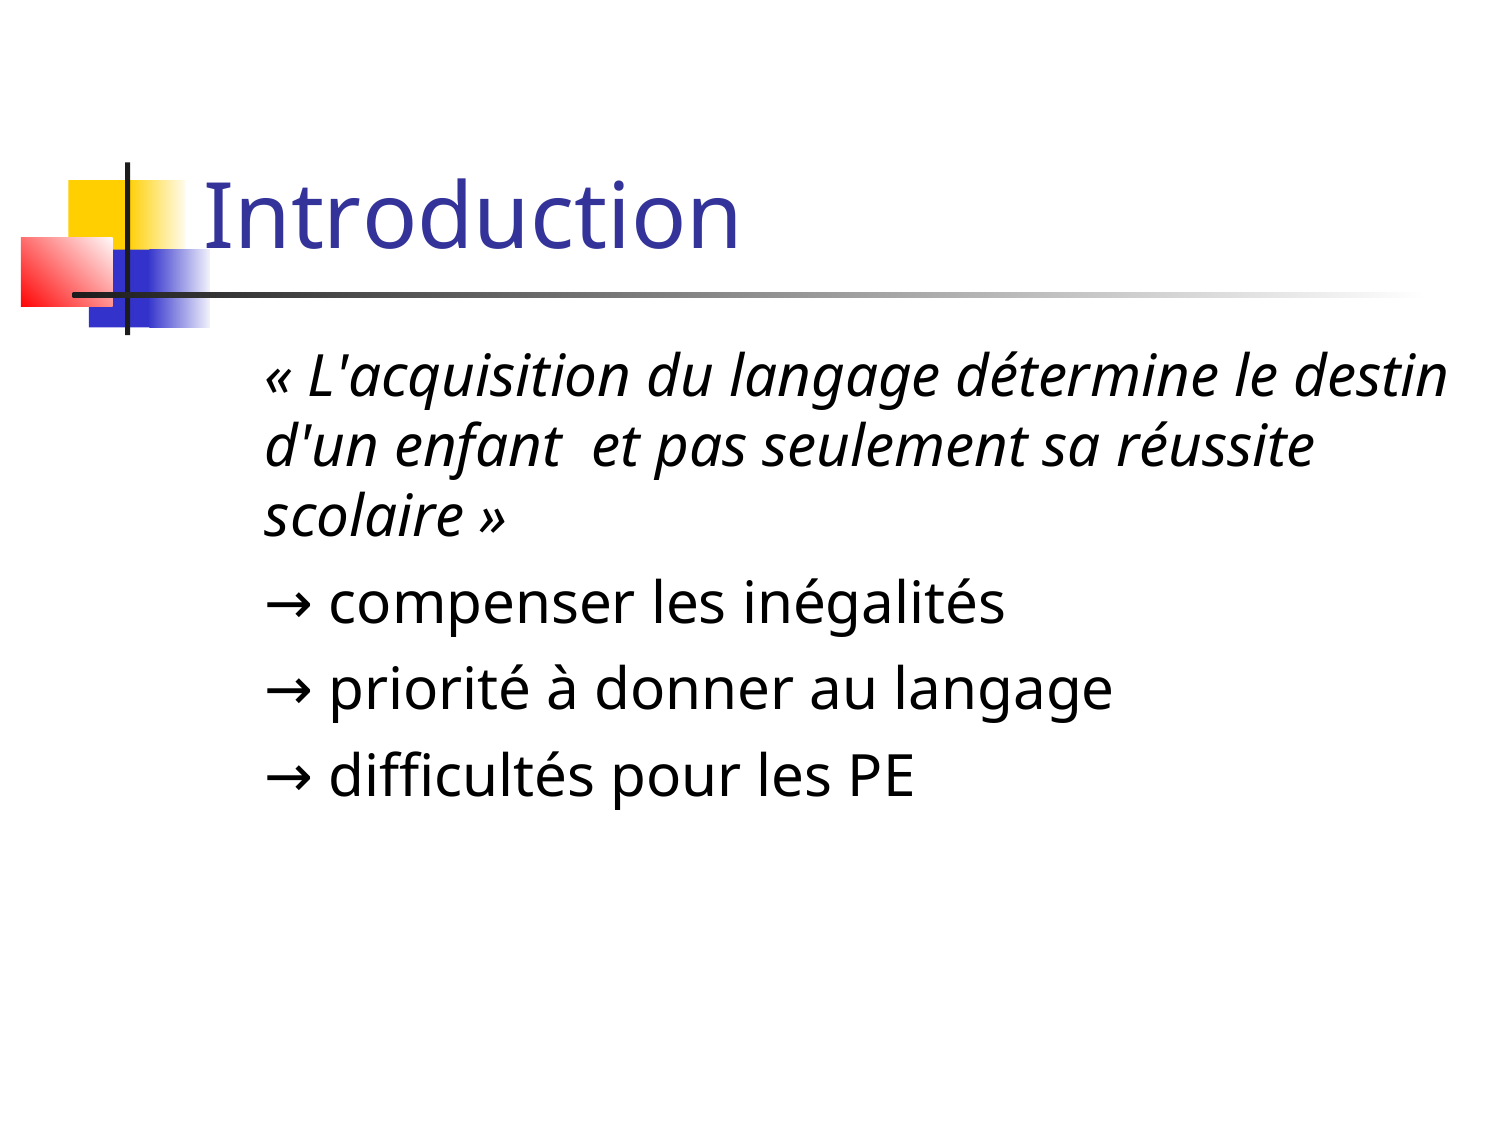

# Introduction
« L'acquisition du langage détermine le destin d'un enfant et pas seulement sa réussite scolaire »
→ compenser les inégalités
→ priorité à donner au langage
→ difficultés pour les PE